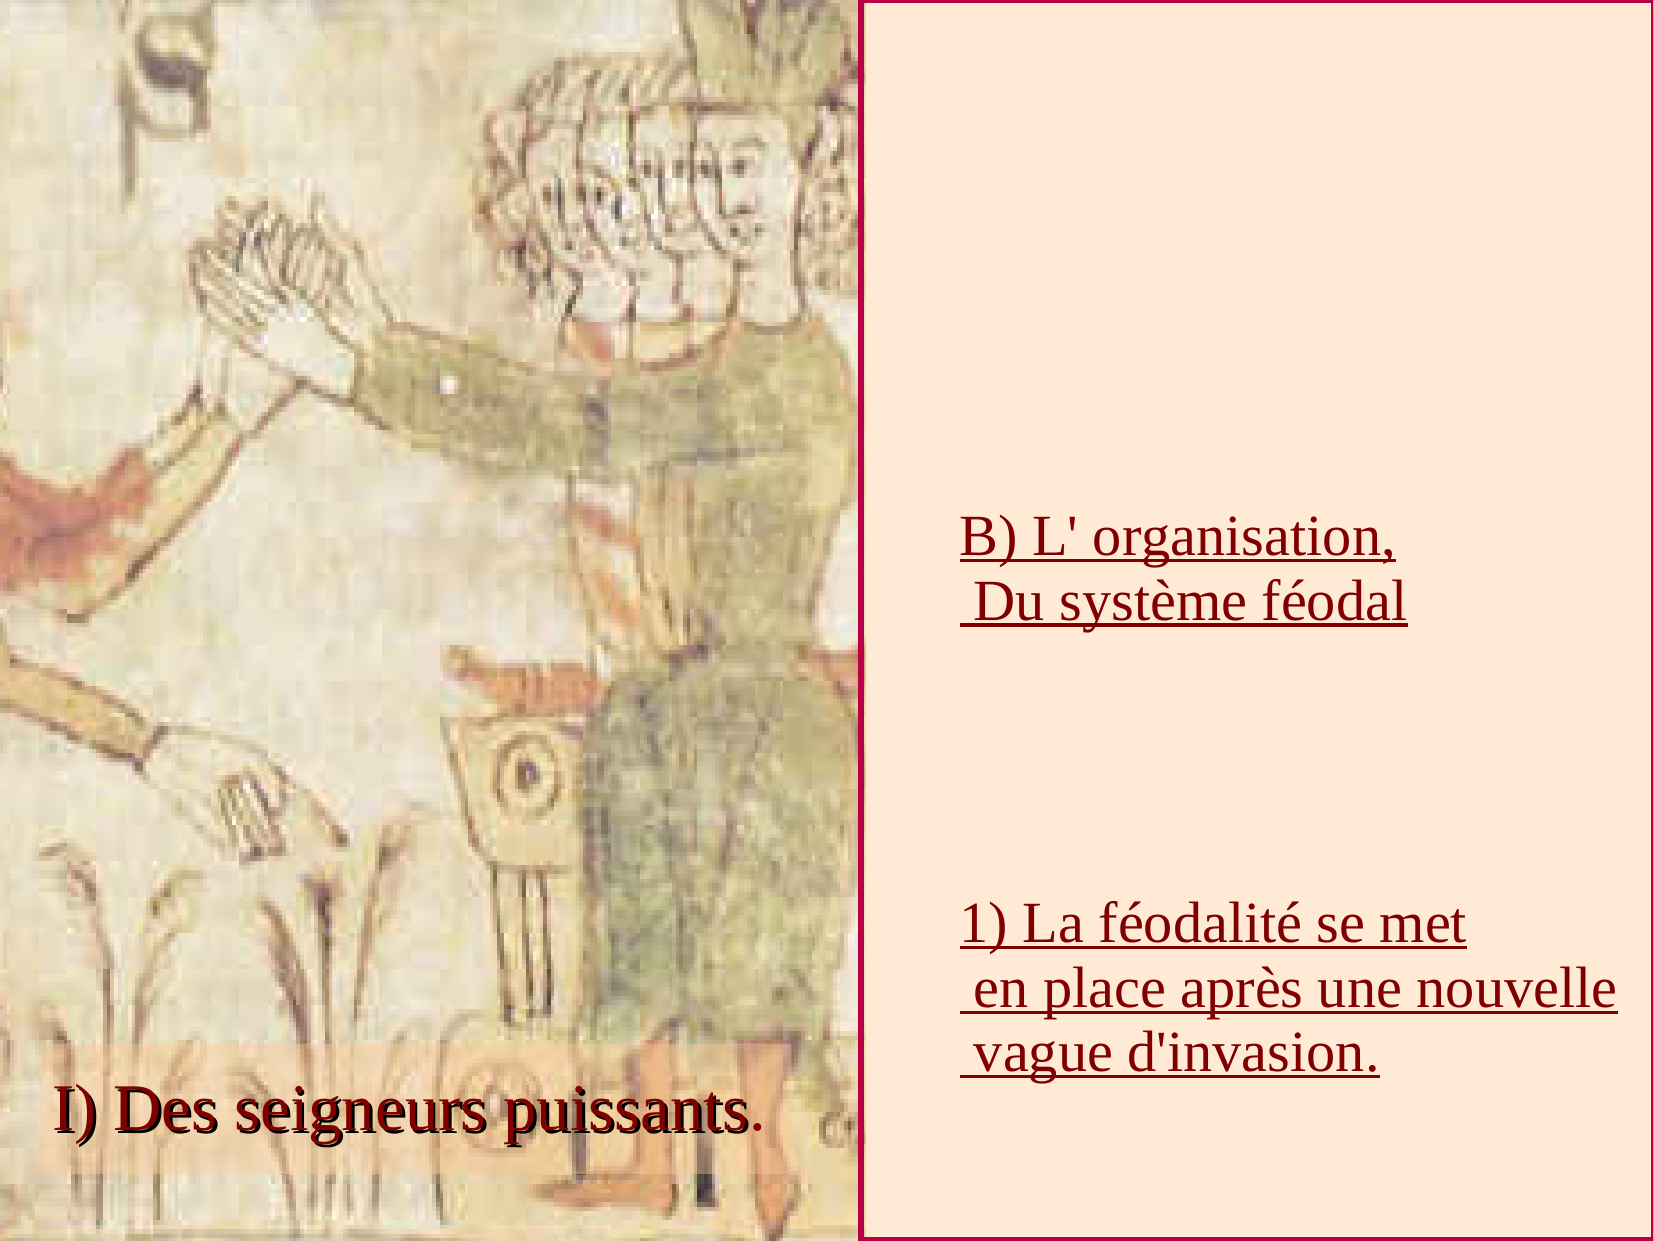

B) L' organisation,
 Du système féodal
1) La féodalité se met
 en place après une nouvelle
 vague d'invasion.
I) Des seigneurs puissants.